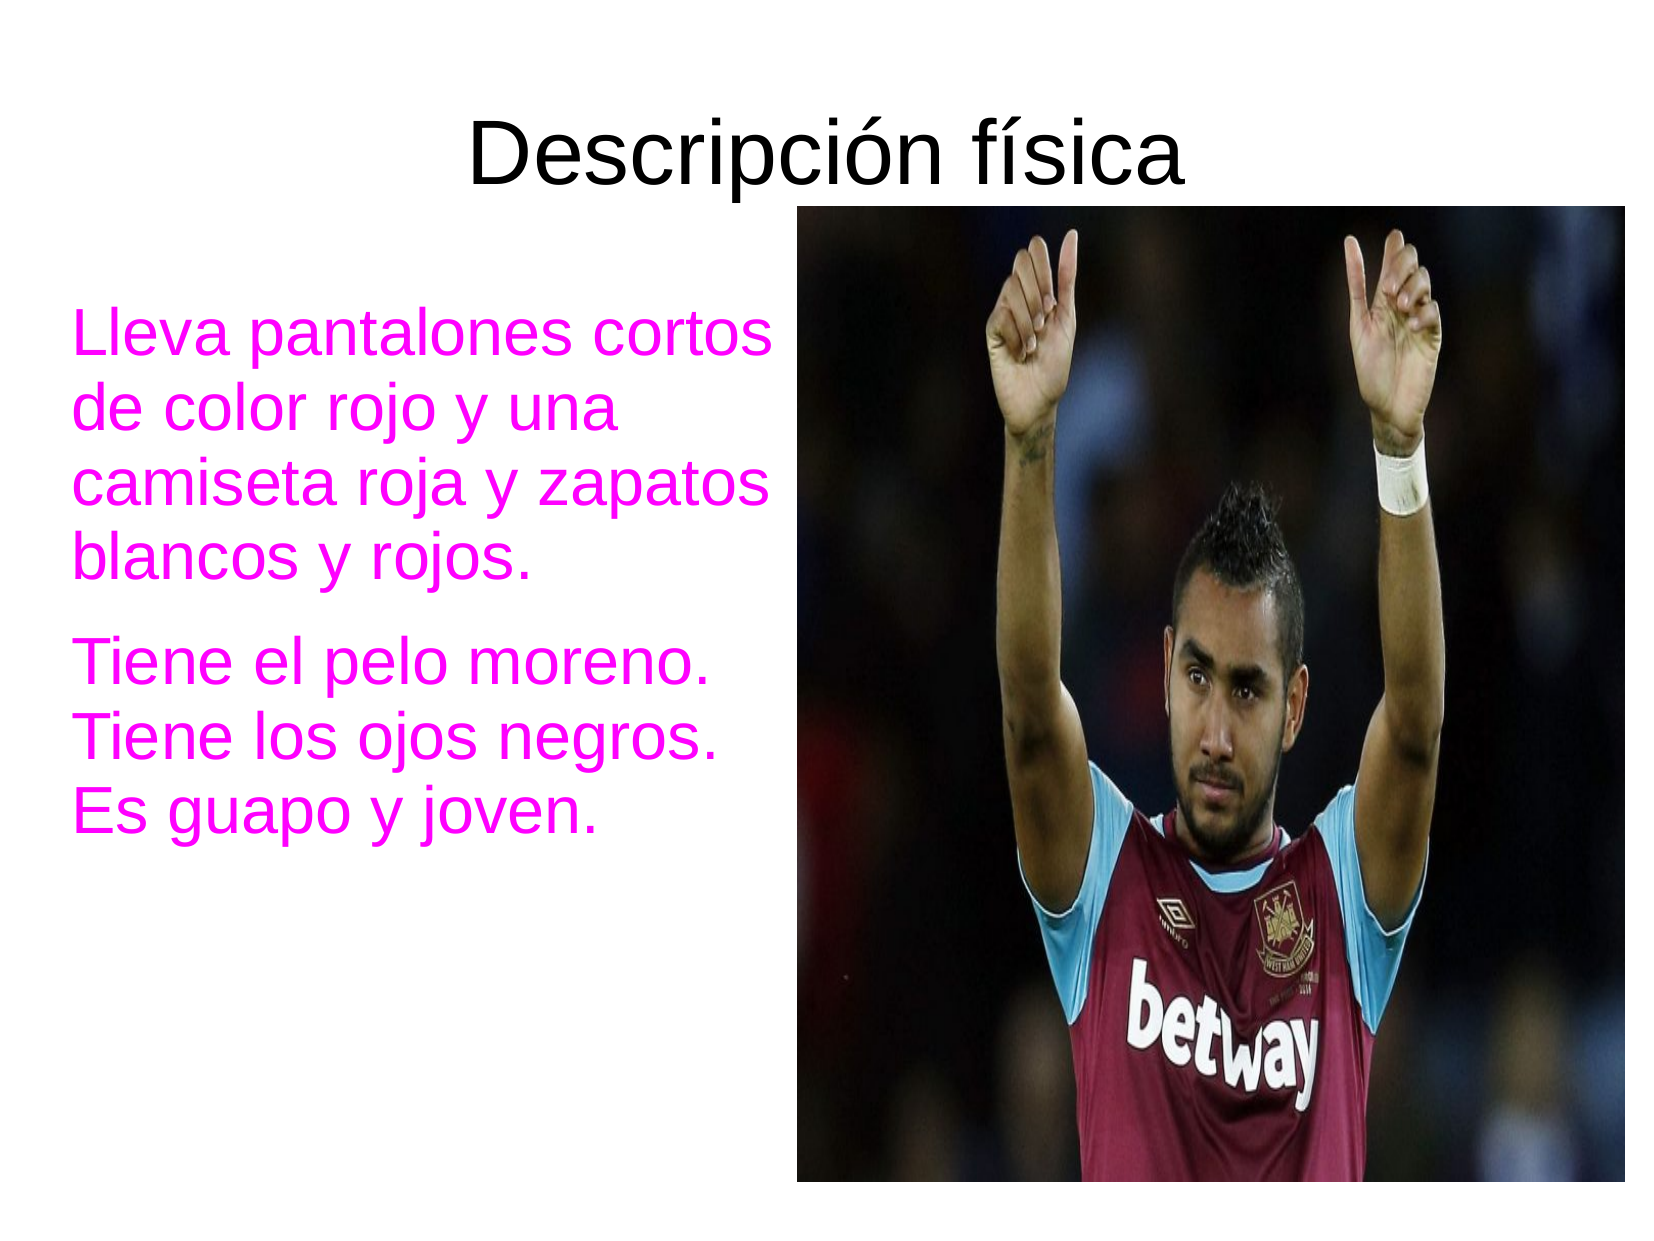

# Descripción física
Lleva pantalones cortos de color rojo y una camiseta roja y zapatos blancos y rojos.
Tiene el pelo moreno. 	Tiene los ojos negros. Es guapo y joven.